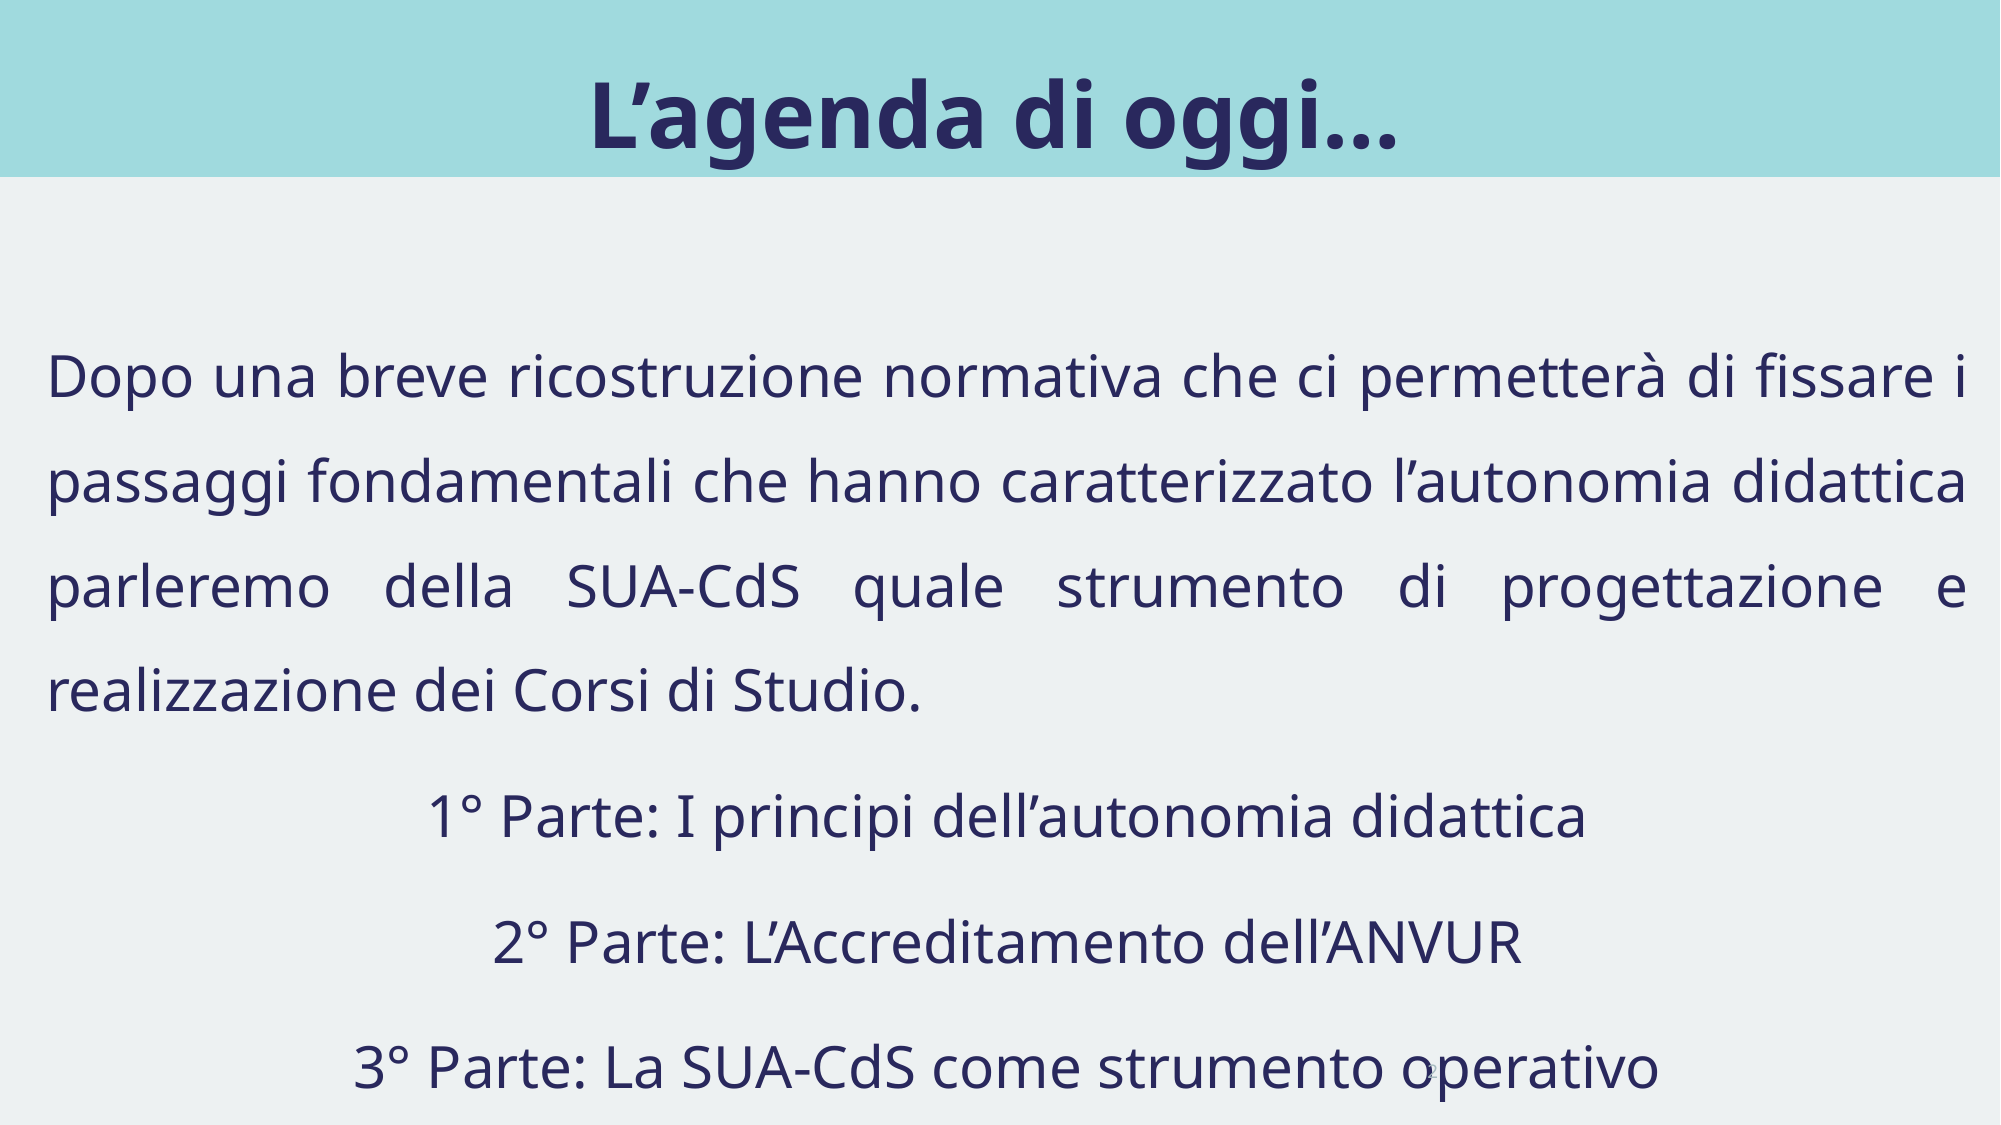

# L’agenda di oggi…
Dopo una breve ricostruzione normativa che ci permetterà di fissare i passaggi fondamentali che hanno caratterizzato l’autonomia didattica parleremo della SUA-CdS quale strumento di progettazione e realizzazione dei Corsi di Studio.
1° Parte: I principi dell’autonomia didattica
2° Parte: L’Accreditamento dell’ANVUR
3° Parte: La SUA-CdS come strumento operativo
2